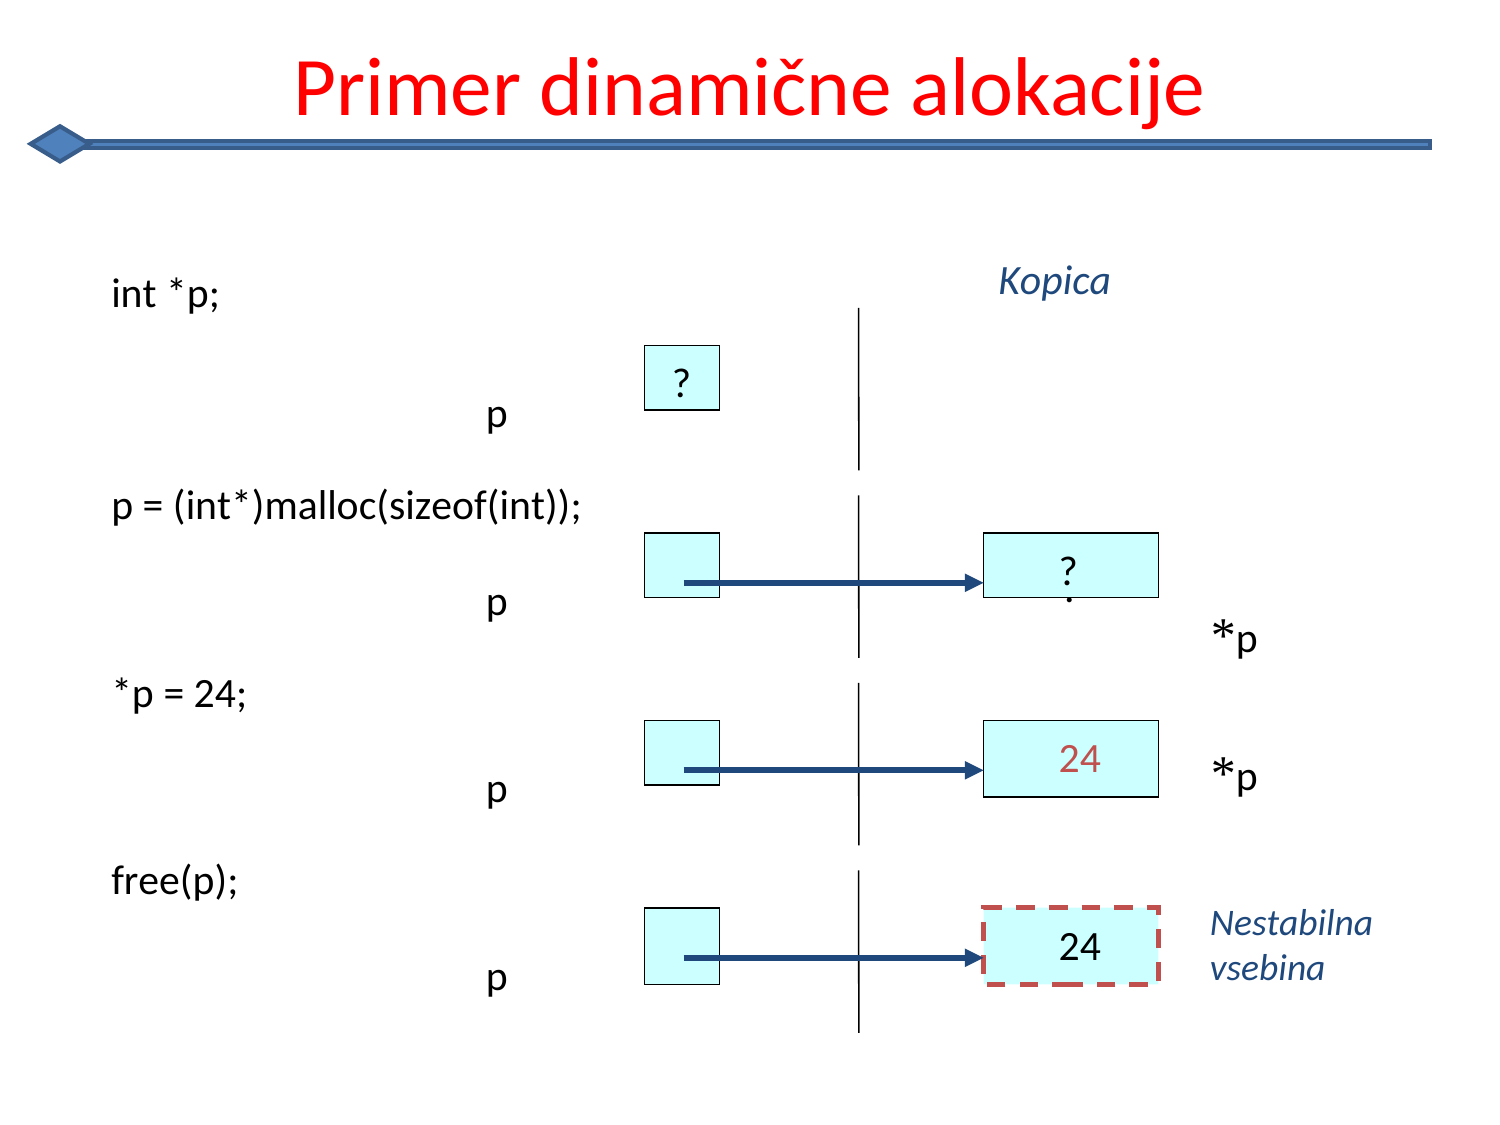

# Primer dinamične alokacije
Kopica
 int *p;
 ?
 p
 p = (int*)malloc(sizeof(int));
 ?
 ?
 p
 *p
 *p = 24;
 24
 24
 *p
 p
 free(p);
Nestabilna vsebina
 24
 24
 p